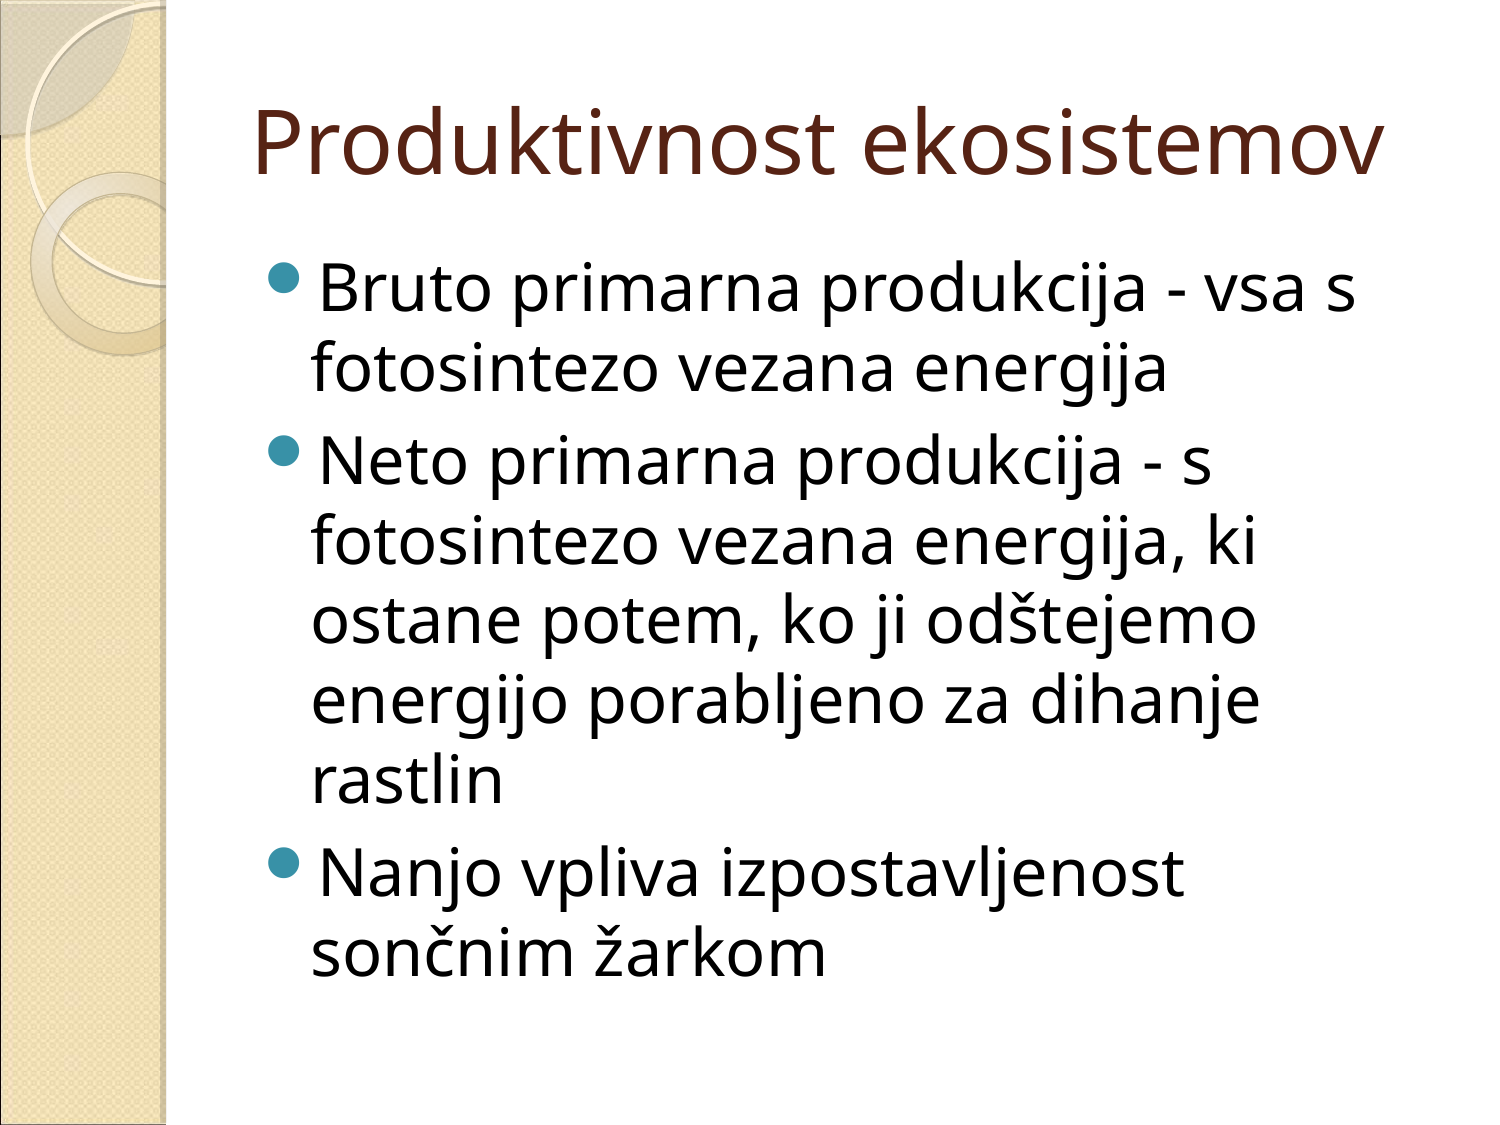

# Produktivnost ekosistemov
Bruto primarna produkcija - vsa s fotosintezo vezana energija
Neto primarna produkcija - s fotosintezo vezana energija, ki ostane potem, ko ji odštejemo energijo porabljeno za dihanje rastlin
Nanjo vpliva izpostavljenost sončnim žarkom